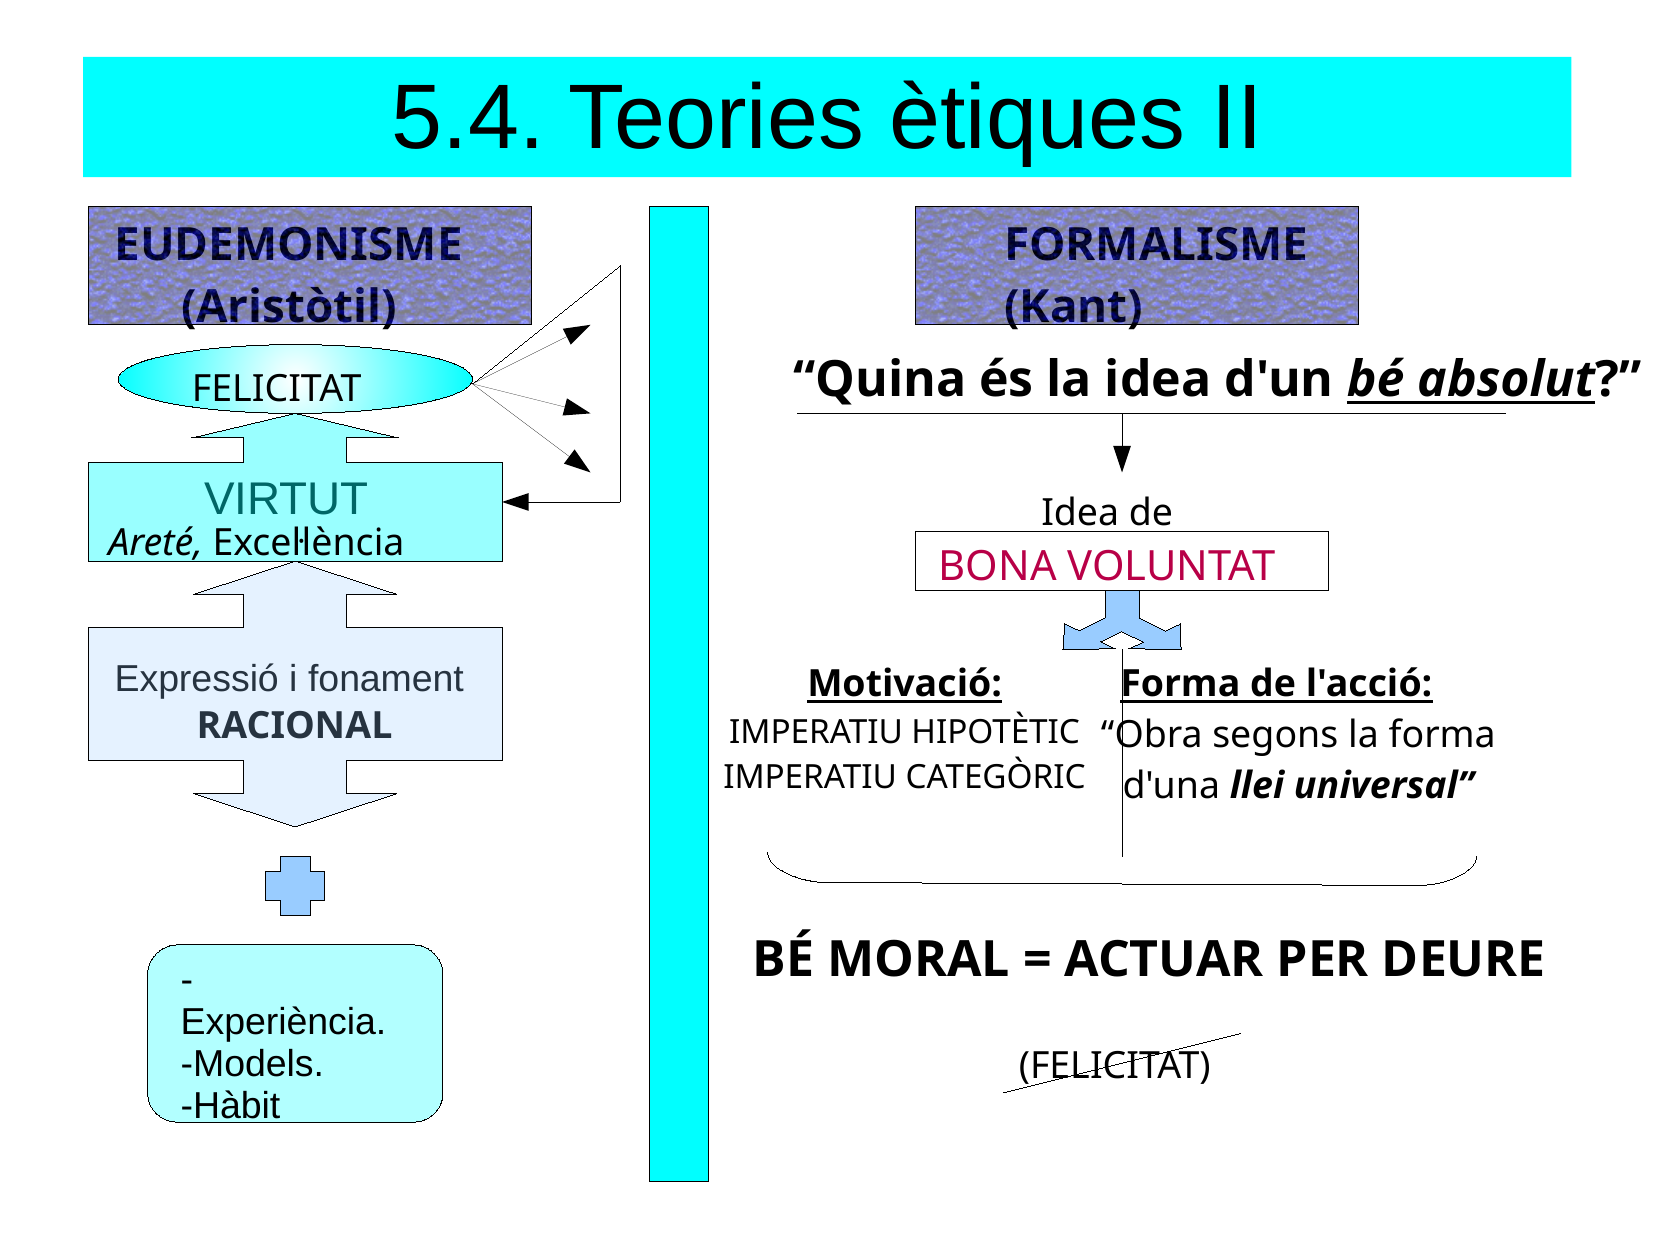

# 5.4. Teories ètiques II
EUDEMONISME
(Aristòtil)
FORMALISME
(Kant)
“Quina és la idea d'un bé absolut?”
FELICITAT
VIRTUT
Idea de
BONA VOLUNTAT
Areté, Excel·lència
Expressió i fonament
RACIONAL
Motivació:
IMPERATIU HIPOTÈTIC
IMPERATIU CATEGÒRIC
 Forma de l'acció:
 “Obra segons la forma d'una llei universal”
-Experiència.
-Models.
-Hàbit
BÉ MORAL = ACTUAR PER DEURE
(FELICITAT)